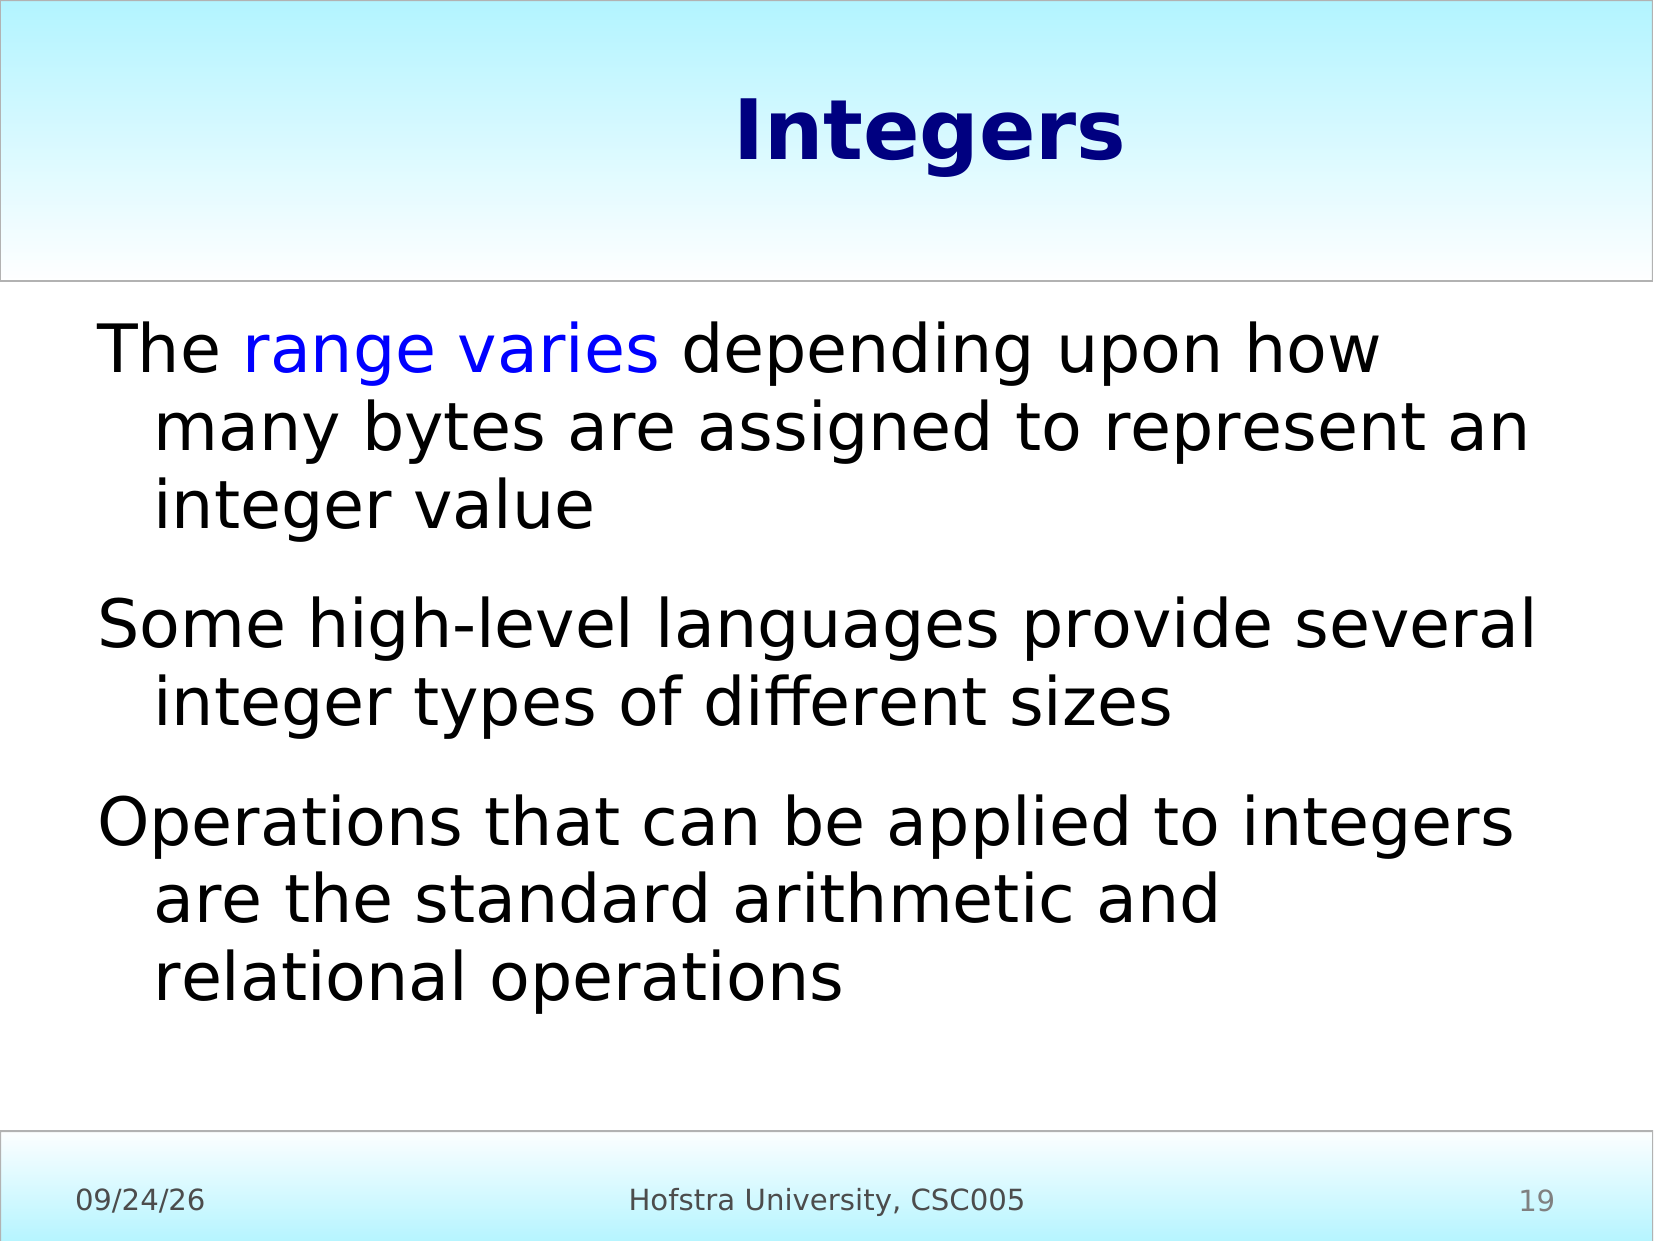

# Integers
The range varies depending upon how many bytes are assigned to represent an integer value
Some high-level languages provide several integer types of different sizes
Operations that can be applied to integers are the standard arithmetic and relational operations
19
Hofstra University, CSC005